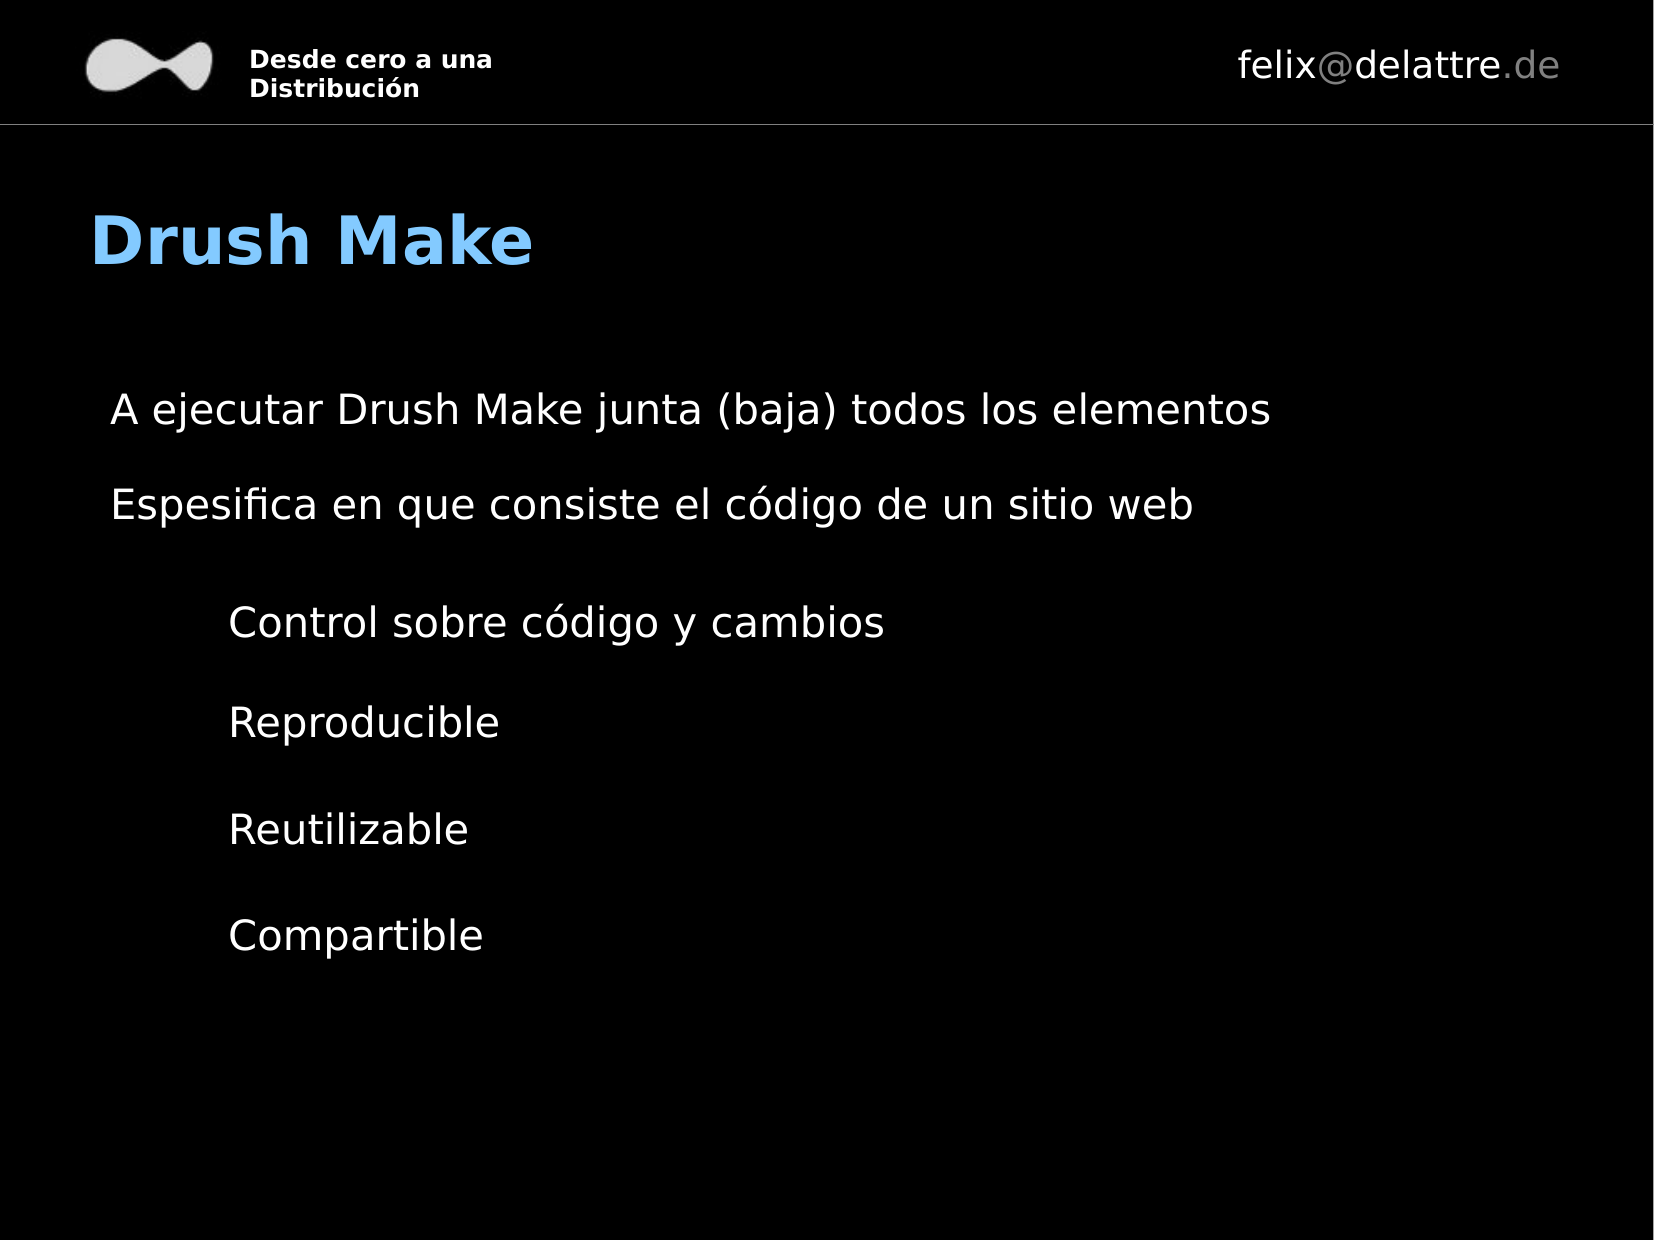

Drush Make
A ejecutar Drush Make junta (baja) todos los elementos
Espesifica en que consiste el código de un sitio web
Control sobre código y cambios
Reproducible
Reutilizable
Compartible